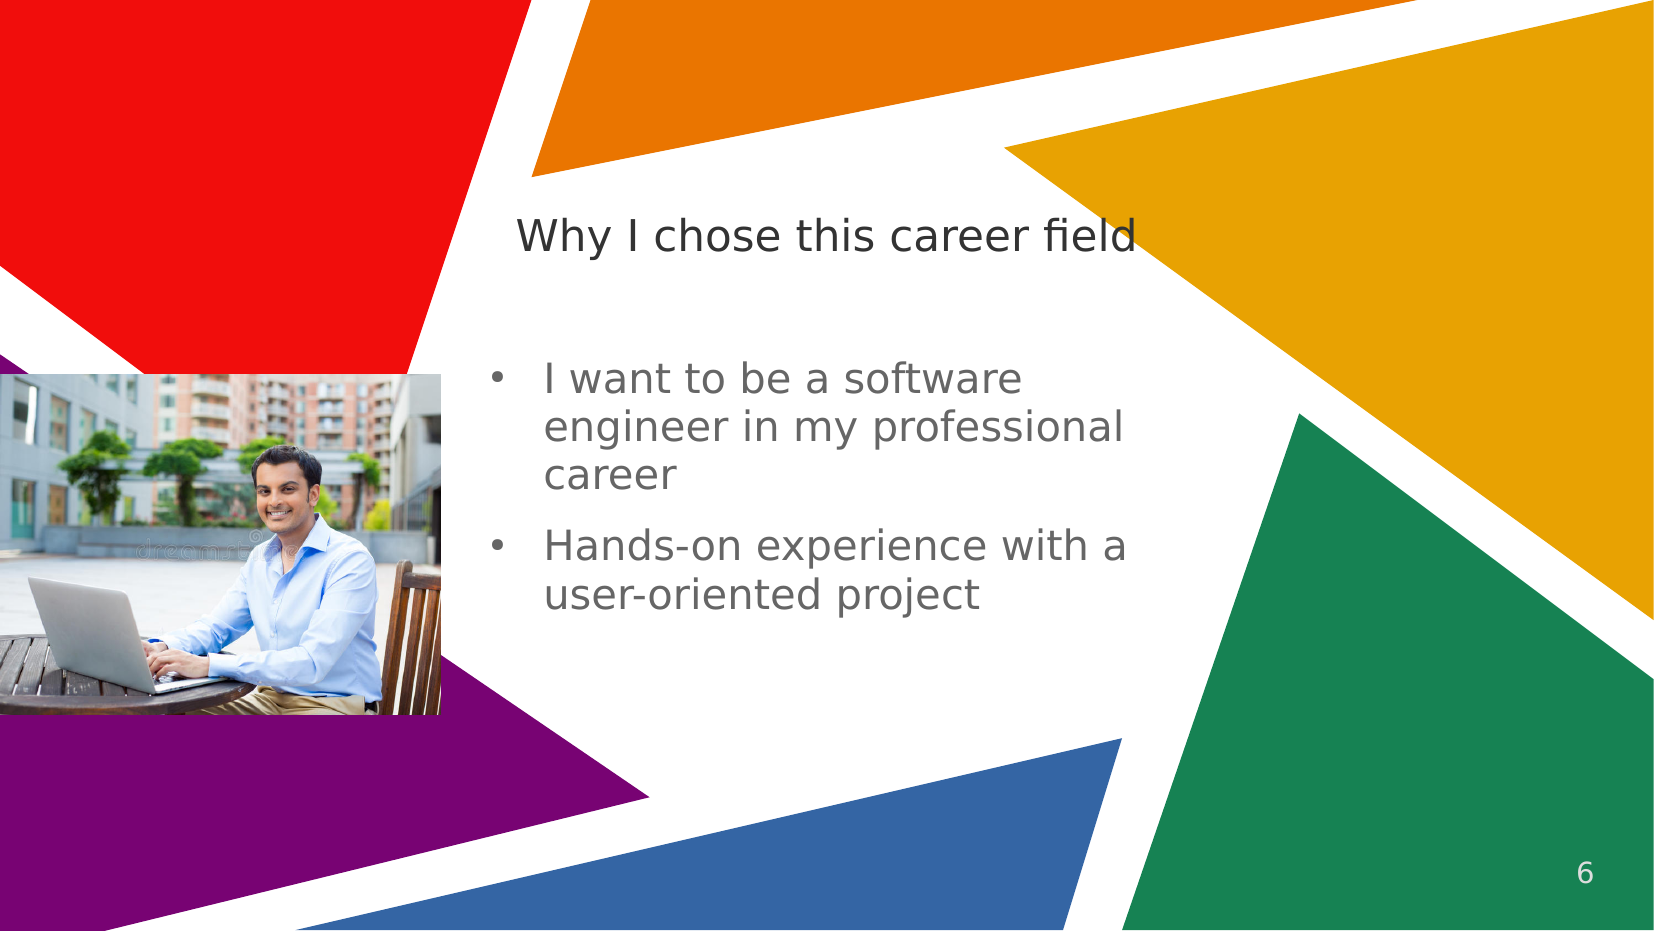

# Why I chose this career field
I want to be a software engineer in my professional career
Hands-on experience with a user-oriented project
6